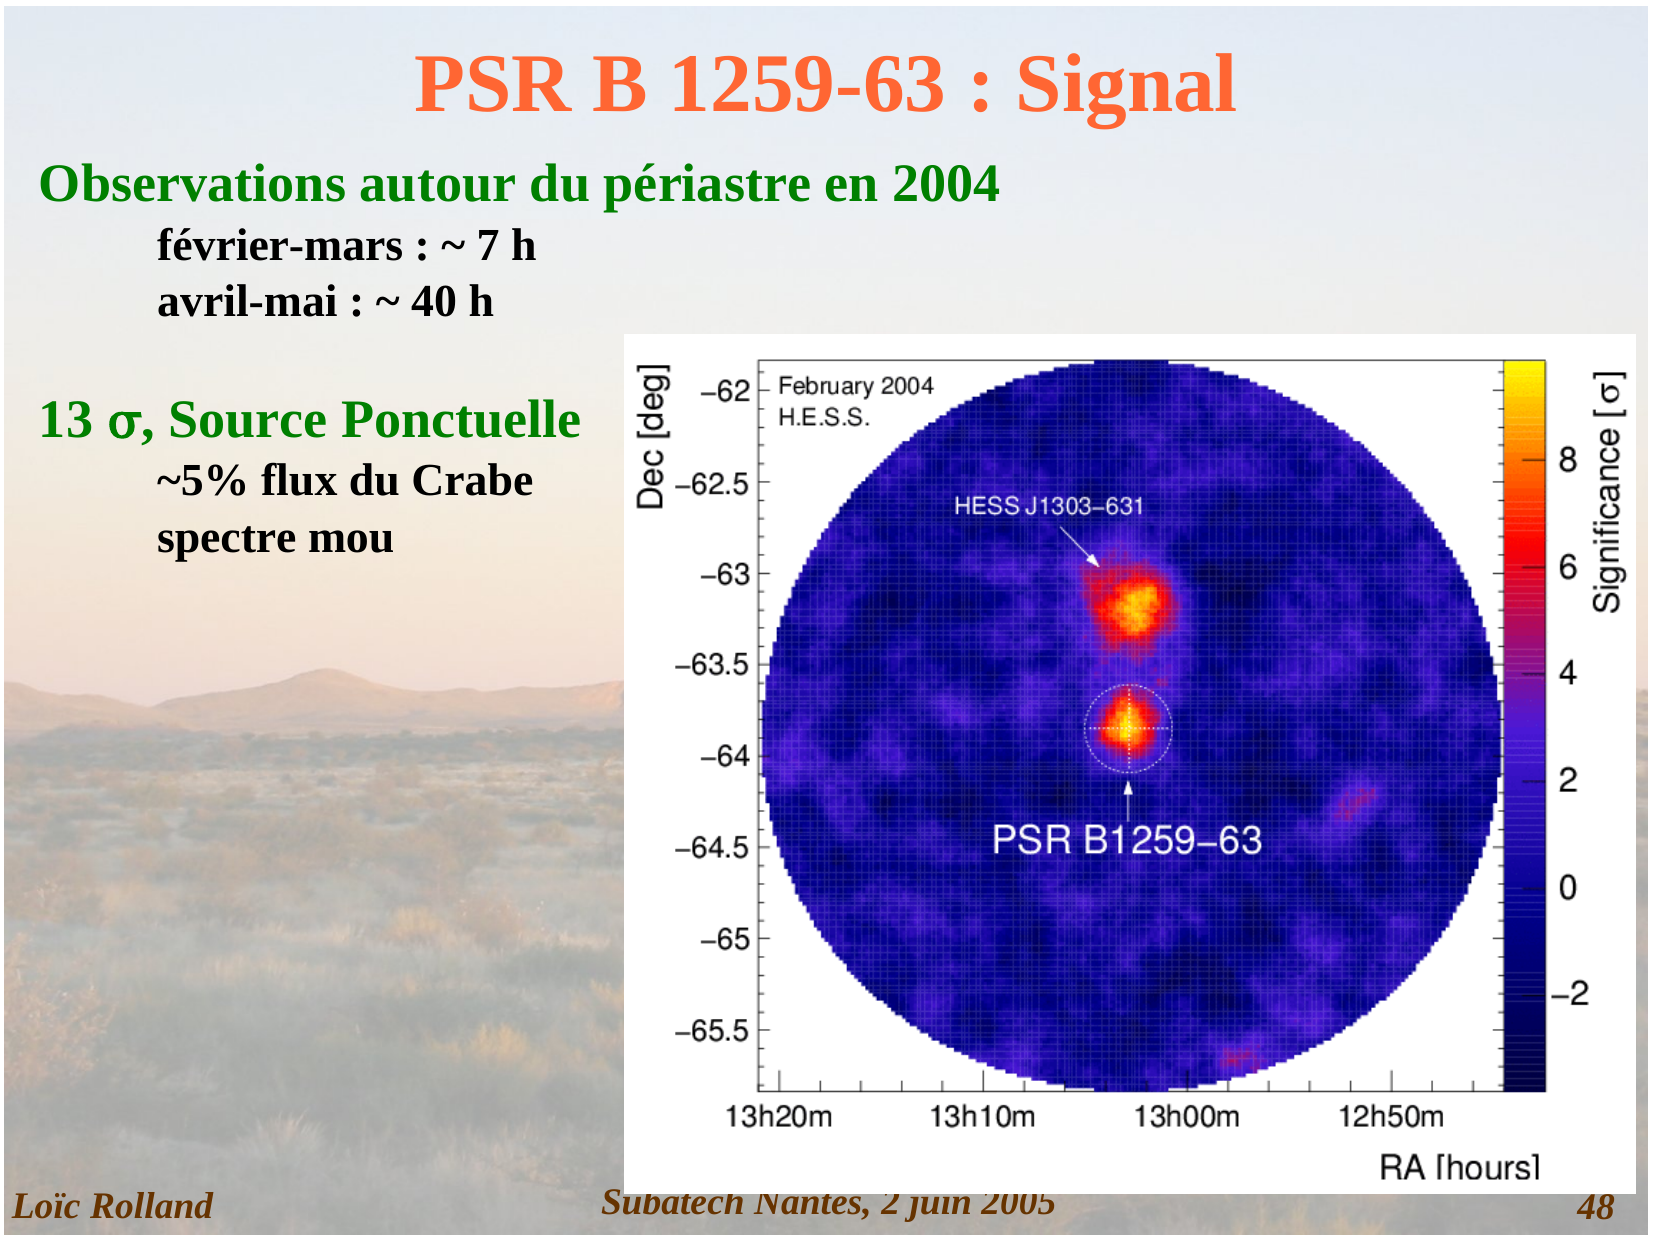

# PSR B 1259-63 : Signal
Observations autour du périastre en 2004
février-mars : ~ 7 h
avril-mai : ~ 40 h
13 , Source Ponctuelle
~5% flux du Crabe
spectre mou